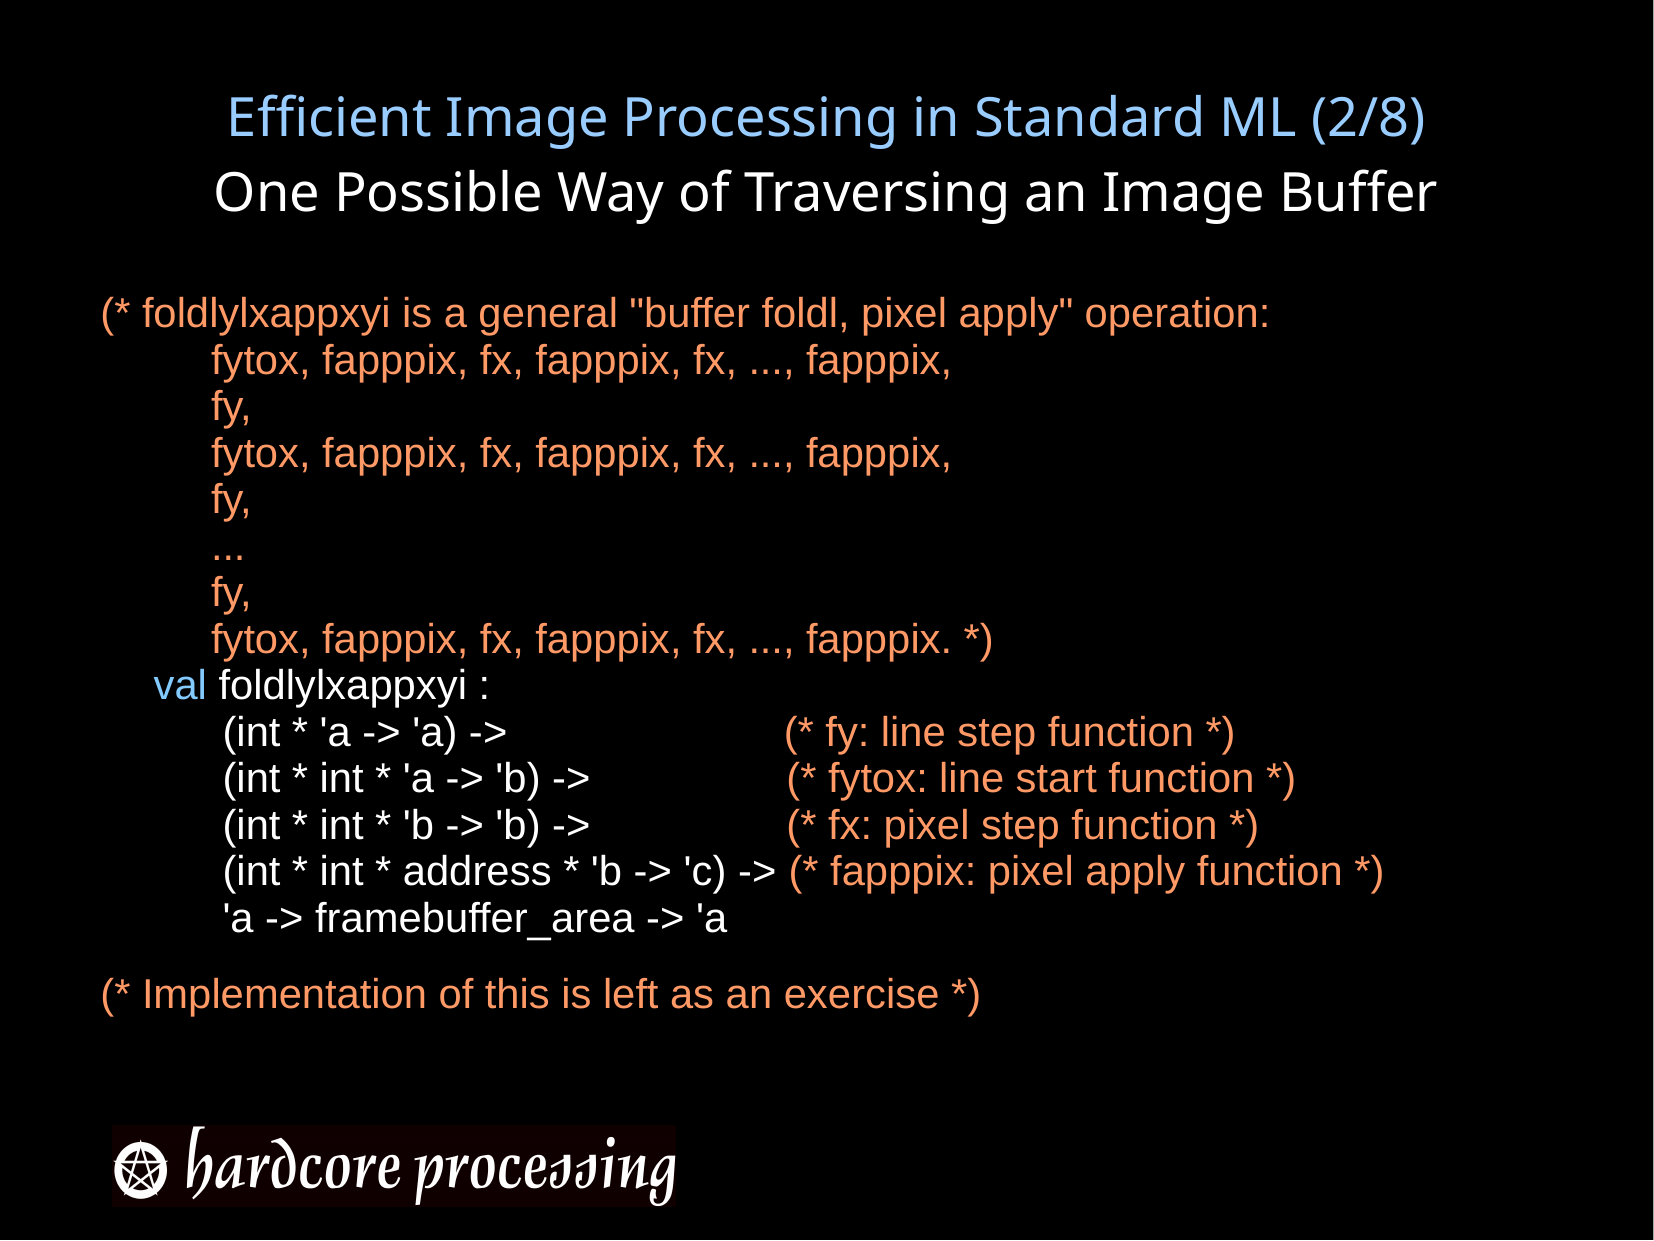

# Efficient Image Processing in Standard ML (2/8) One Possible Way of Traversing an Image Buffer
(* foldlylxappxyi is a general "buffer foldl, pixel apply" operation:
 fytox, fapppix, fx, fapppix, fx, ..., fapppix,
 fy,
 fytox, fapppix, fx, fapppix, fx, ..., fapppix,
 fy,
 ...
 fy,
 fytox, fapppix, fx, fapppix, fx, ..., fapppix. *)
val foldlylxappxyi :
 (int * 'a -> 'a) -> (* fy: line step function *)
 (int * int * 'a -> 'b) -> (* fytox: line start function *)
 (int * int * 'b -> 'b) -> (* fx: pixel step function *)
 (int * int * address * 'b -> 'c) -> (* fapppix: pixel apply function *)
 'a -> framebuffer_area -> 'a
(* Implementation of this is left as an exercise *)